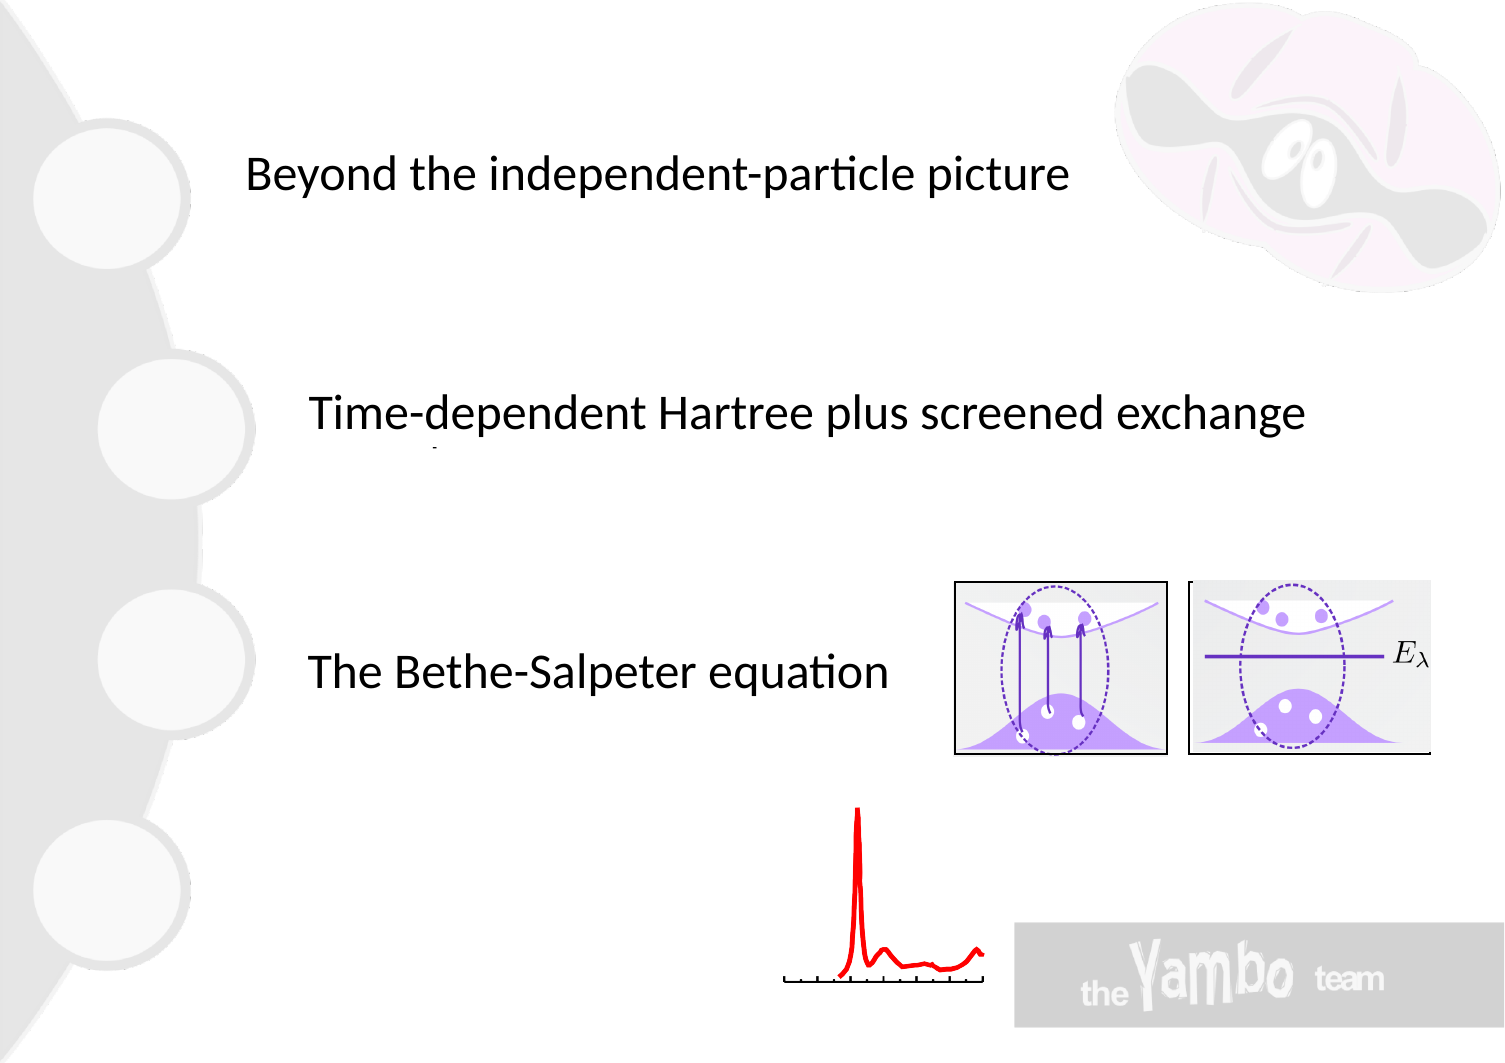

Beyond the independent-particle picture
Time-dependent Hartree plus screened exchange
The Bethe-Salpeter equation